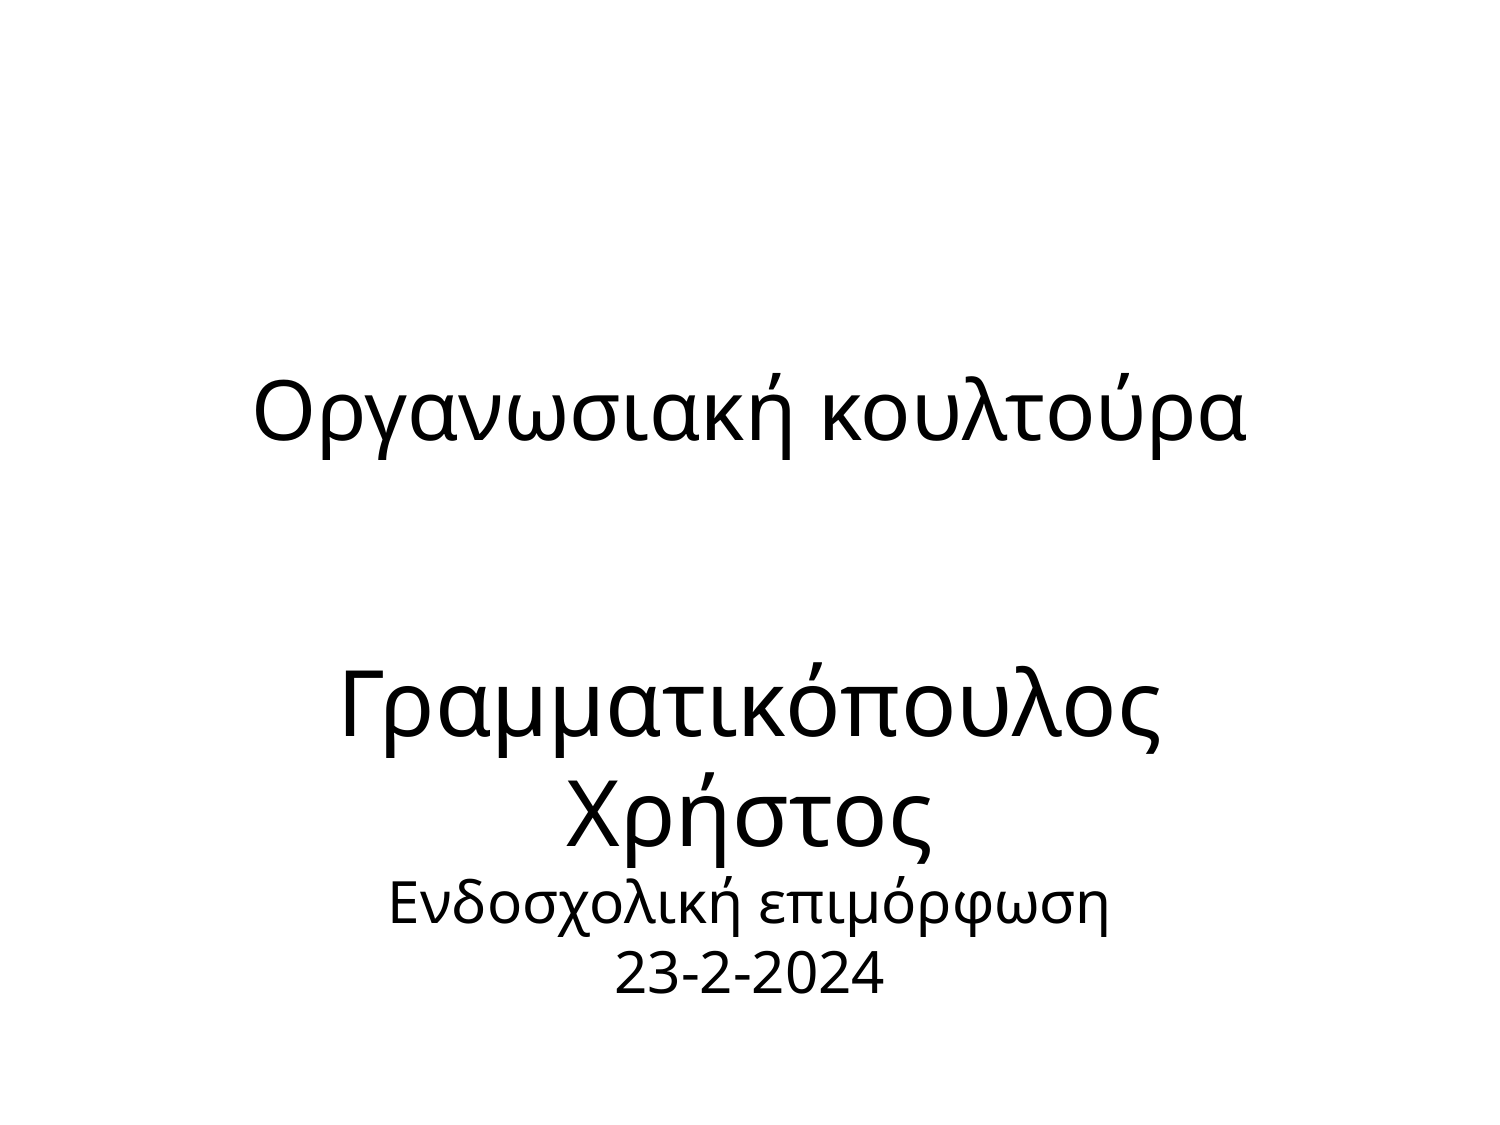

# Οργανωσιακή κουλτούρα
Γραμματικόπουλος Χρήστος
Ενδοσχολική επιμόρφωση
23-2-2024